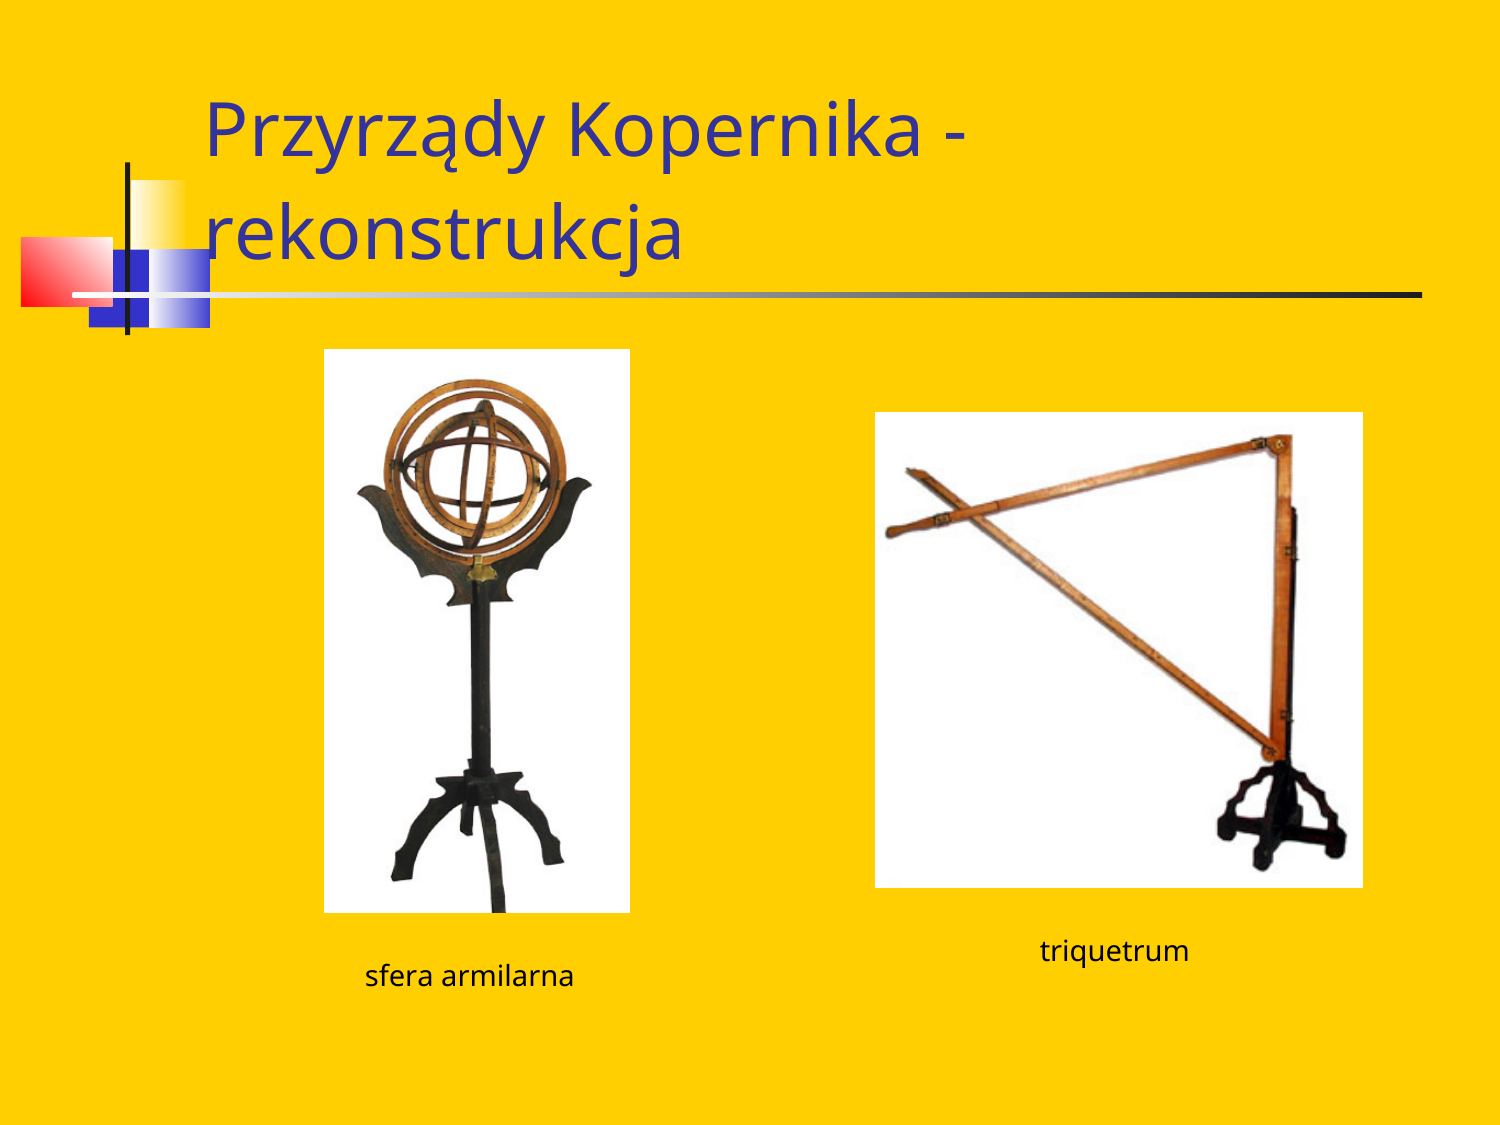

# Przyrządy Kopernika - rekonstrukcja
triquetrum
sfera armilarna